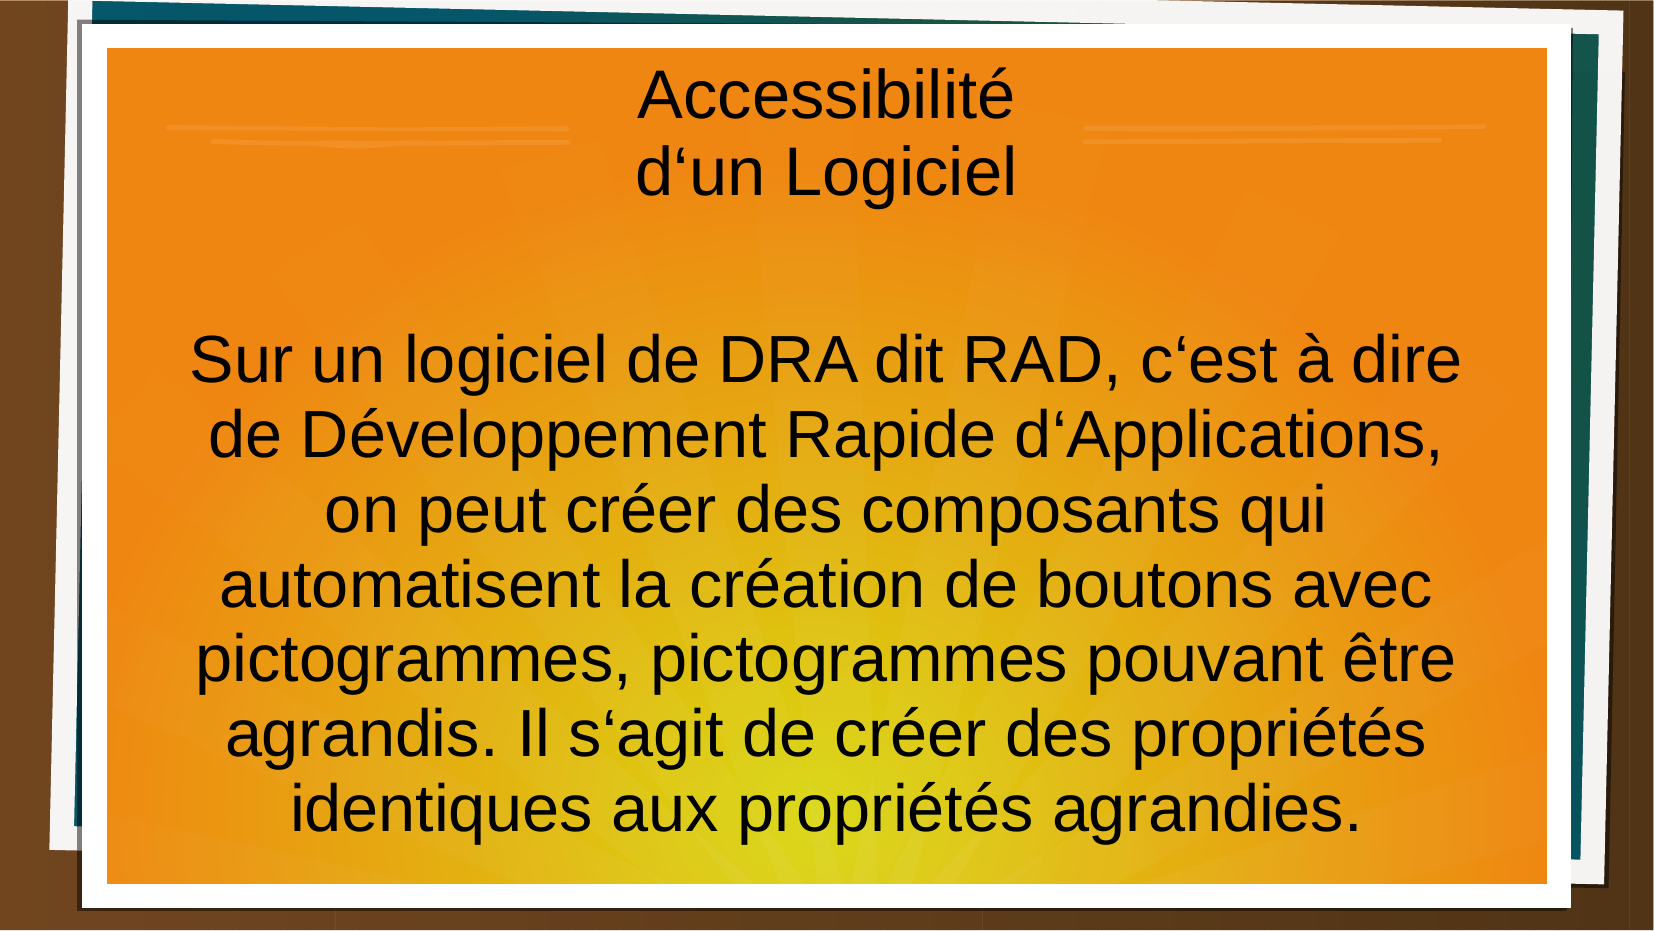

# Accessibilité d‘un Logiciel
Sur un logiciel de DRA dit RAD, c‘est à dire de Développement Rapide d‘Applications, on peut créer des composants qui automatisent la création de boutons avec pictogrammes, pictogrammes pouvant être agrandis. Il s‘agit de créer des propriétés identiques aux propriétés agrandies.